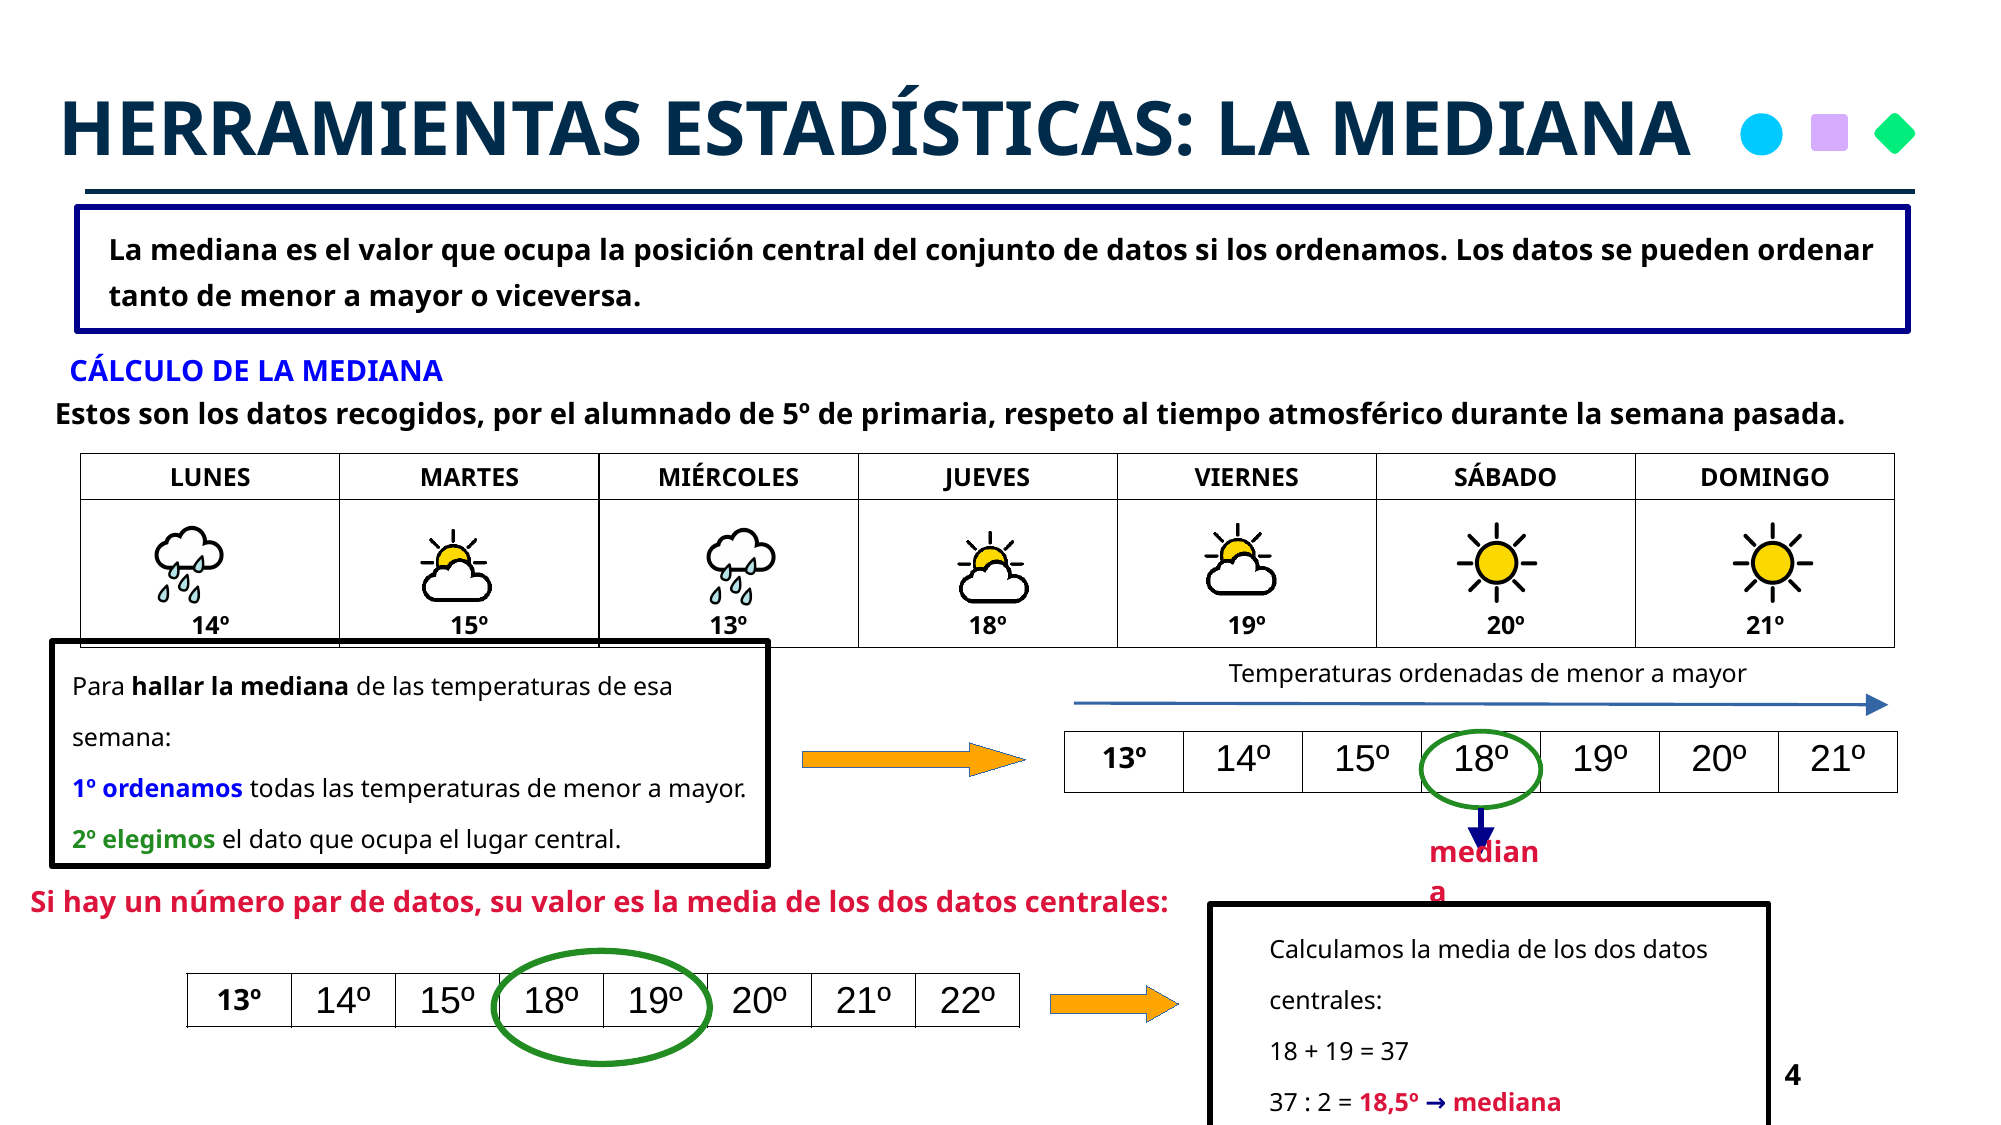

# HERRAMIENTAS ESTADÍSTICAS: LA MEDIANA
La mediana es el valor que ocupa la posición central del conjunto de datos si los ordenamos. Los datos se pueden ordenar tanto de menor a mayor o viceversa.
CÁLCULO DE LA MEDIANA
Estos son los datos recogidos, por el alumnado de 5º de primaria, respeto al tiempo atmosférico durante la semana pasada.
| LUNES | MARTES | MIÉRCOLES | JUEVES | VIERNES | SÁBADO | DOMINGO |
| --- | --- | --- | --- | --- | --- | --- |
| 14º | 15º | 13º | 18º | 19º | 20º | 21º |
Temperaturas ordenadas de menor a mayor
Para hallar la mediana de las temperaturas de esa semana:
1º ordenamos todas las temperaturas de menor a mayor.
2º elegimos el dato que ocupa el lugar central.
| 13º | 14º | 15º | 18º | 19º | 20º | 21º |
| --- | --- | --- | --- | --- | --- | --- |
mediana
Si hay un número par de datos, su valor es la media de los dos datos centrales:
Calculamos la media de los dos datos centrales:
18 + 19 = 37
37 : 2 = 18,5º → mediana
| 13º | 14º | 15º | 18º | 19º | 20º | 21º | 22º |
| --- | --- | --- | --- | --- | --- | --- | --- |